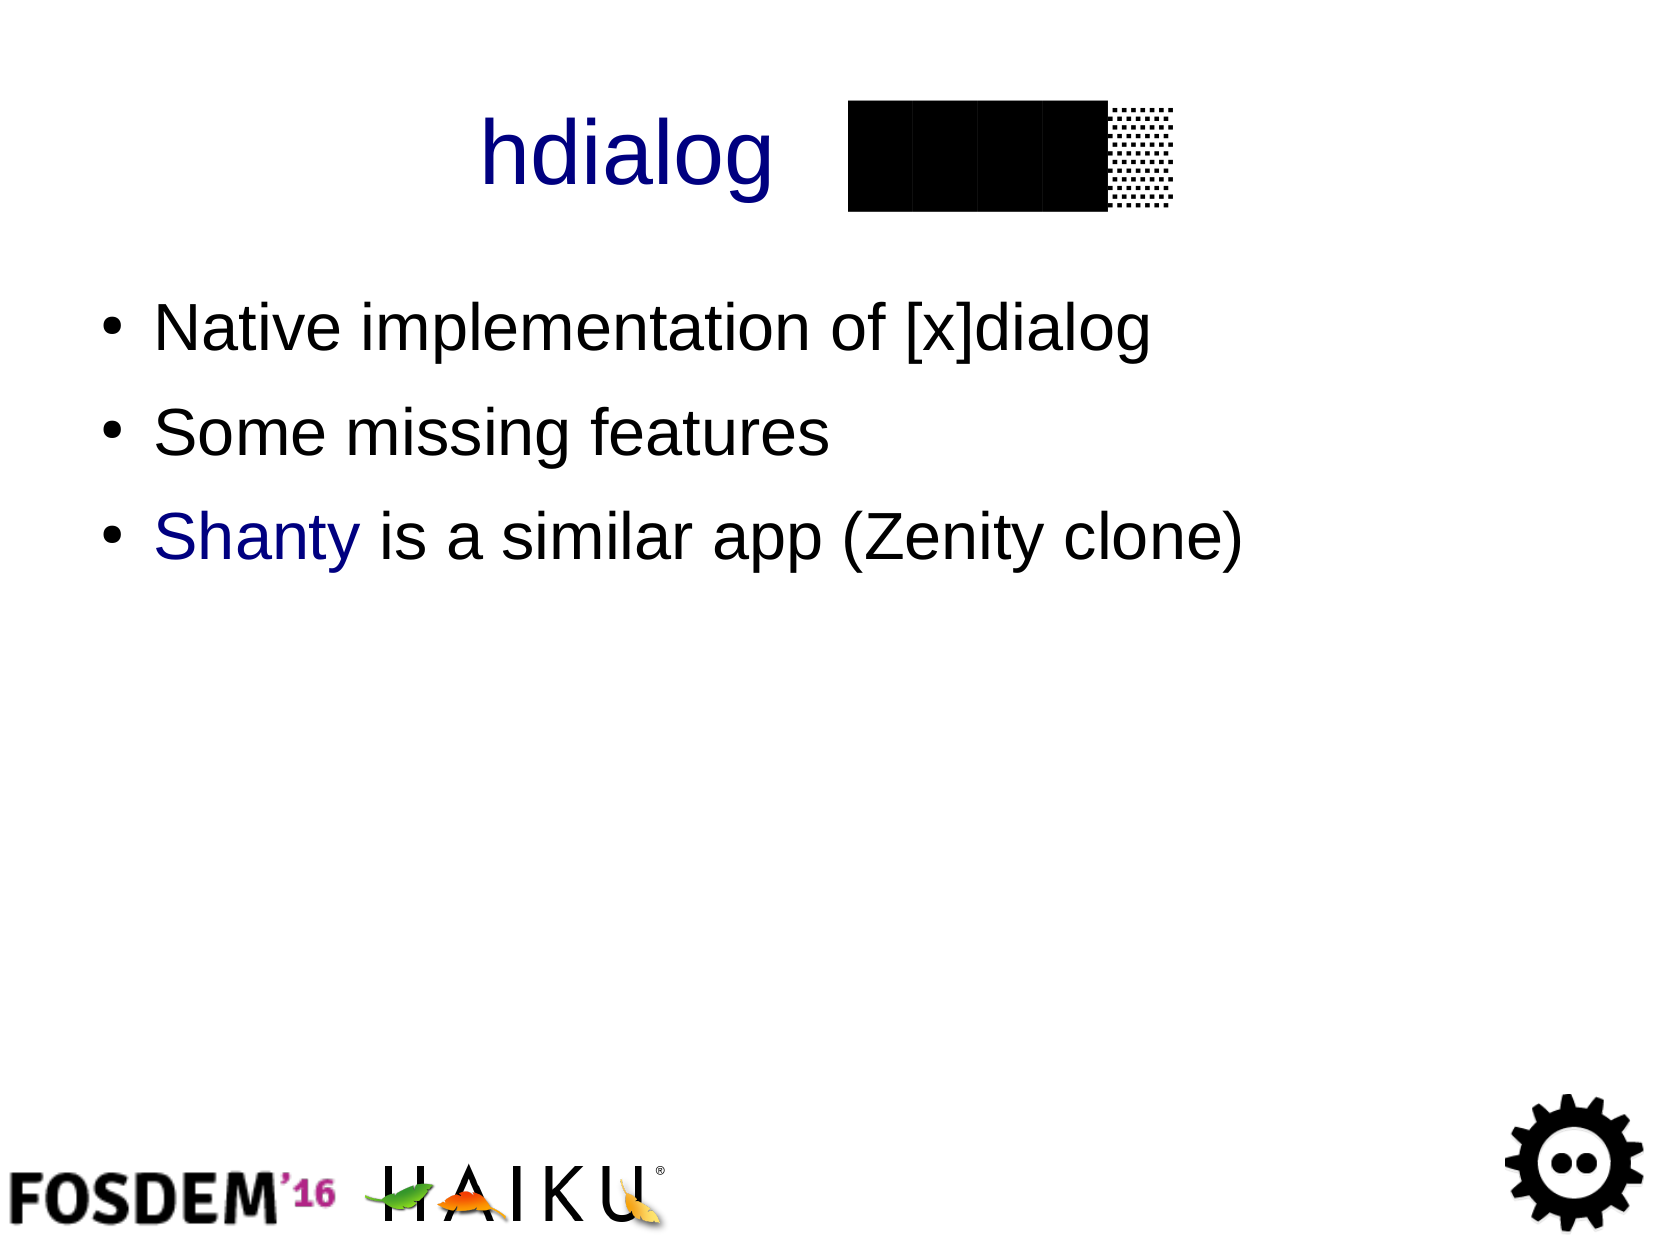

# hdialog	████▒
Native implementation of [x]dialog
Some missing features
Shanty is a similar app (Zenity clone)